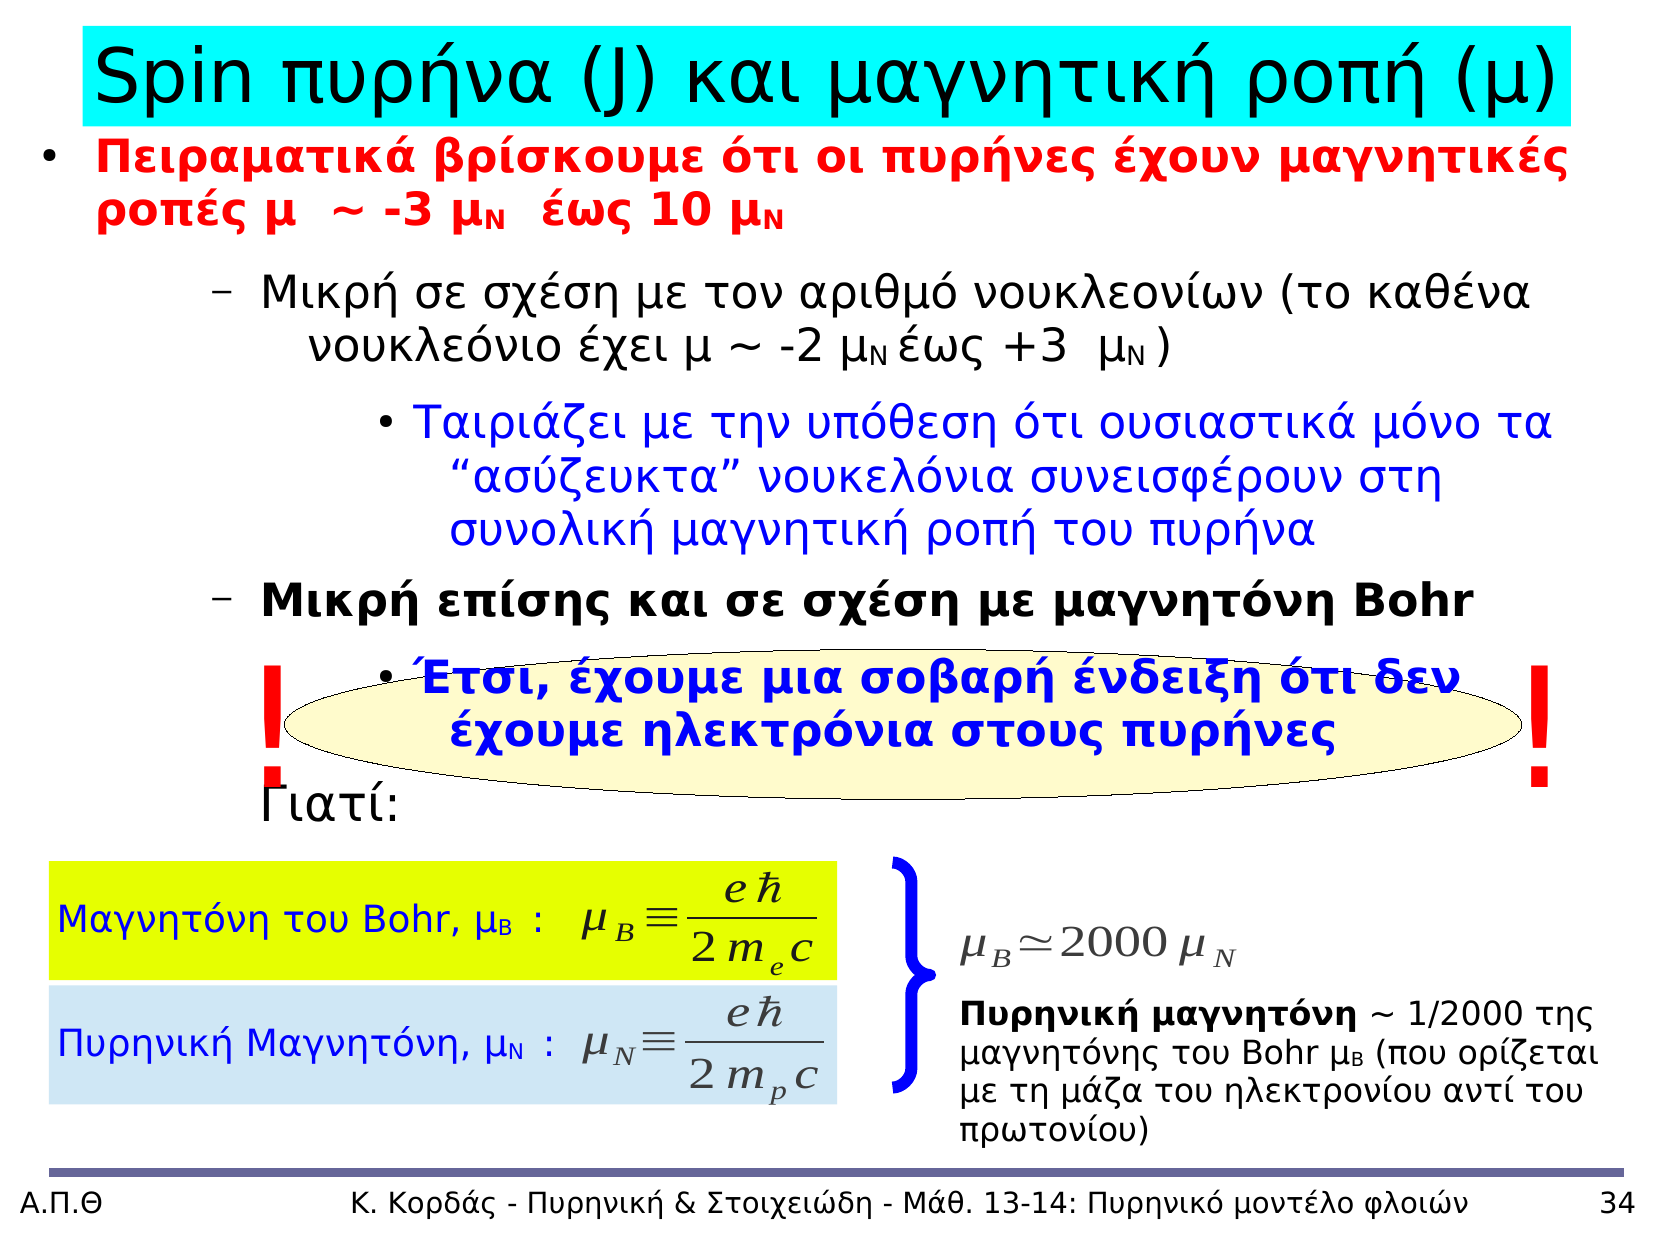

# Spin πυρήνα (J) και μαγνητική ροπή (μ)
Πειραματικά βρίσκουμε ότι οι πυρήνες έχουν μαγνητικές ροπές μ ~ -3 μN έως 10 μN
Μικρή σε σχέση με τον αριθμό νουκλεονίων (το καθένα νουκλεόνιο έχει μ ~ -2 μN έως +3 μN )
Ταιριάζει με την υπόθεση ότι ουσιαστικά μόνο τα “ασύζευκτα” νουκελόνια συνεισφέρουν στη συνολική μαγνητική ροπή του πυρήνα
Μικρή επίσης και σε σχέση με μαγνητόνη Bohr
Έτσι, έχουμε μια σοβαρή ένδειξη ότι δεν έχουμε ηλεκτρόνια στους πυρήνες
Γιατί:
!
!
Μαγνητόνη του Bohr, μΒ :
Πυρηνική μαγνητόνη ~ 1/2000 της μαγνητόνης του Bohr μB (που ορίζεται με τη μάζα του ηλεκτρονίου αντί του πρωτονίου)
Πυρηνική Μαγνητόνη, μΝ :
Α.Π.Θ
Κ. Κορδάς - Πυρηνική & Στοιχειώδη - Μάθ. 13-14: Πυρηνικό μοντέλο φλοιών
34